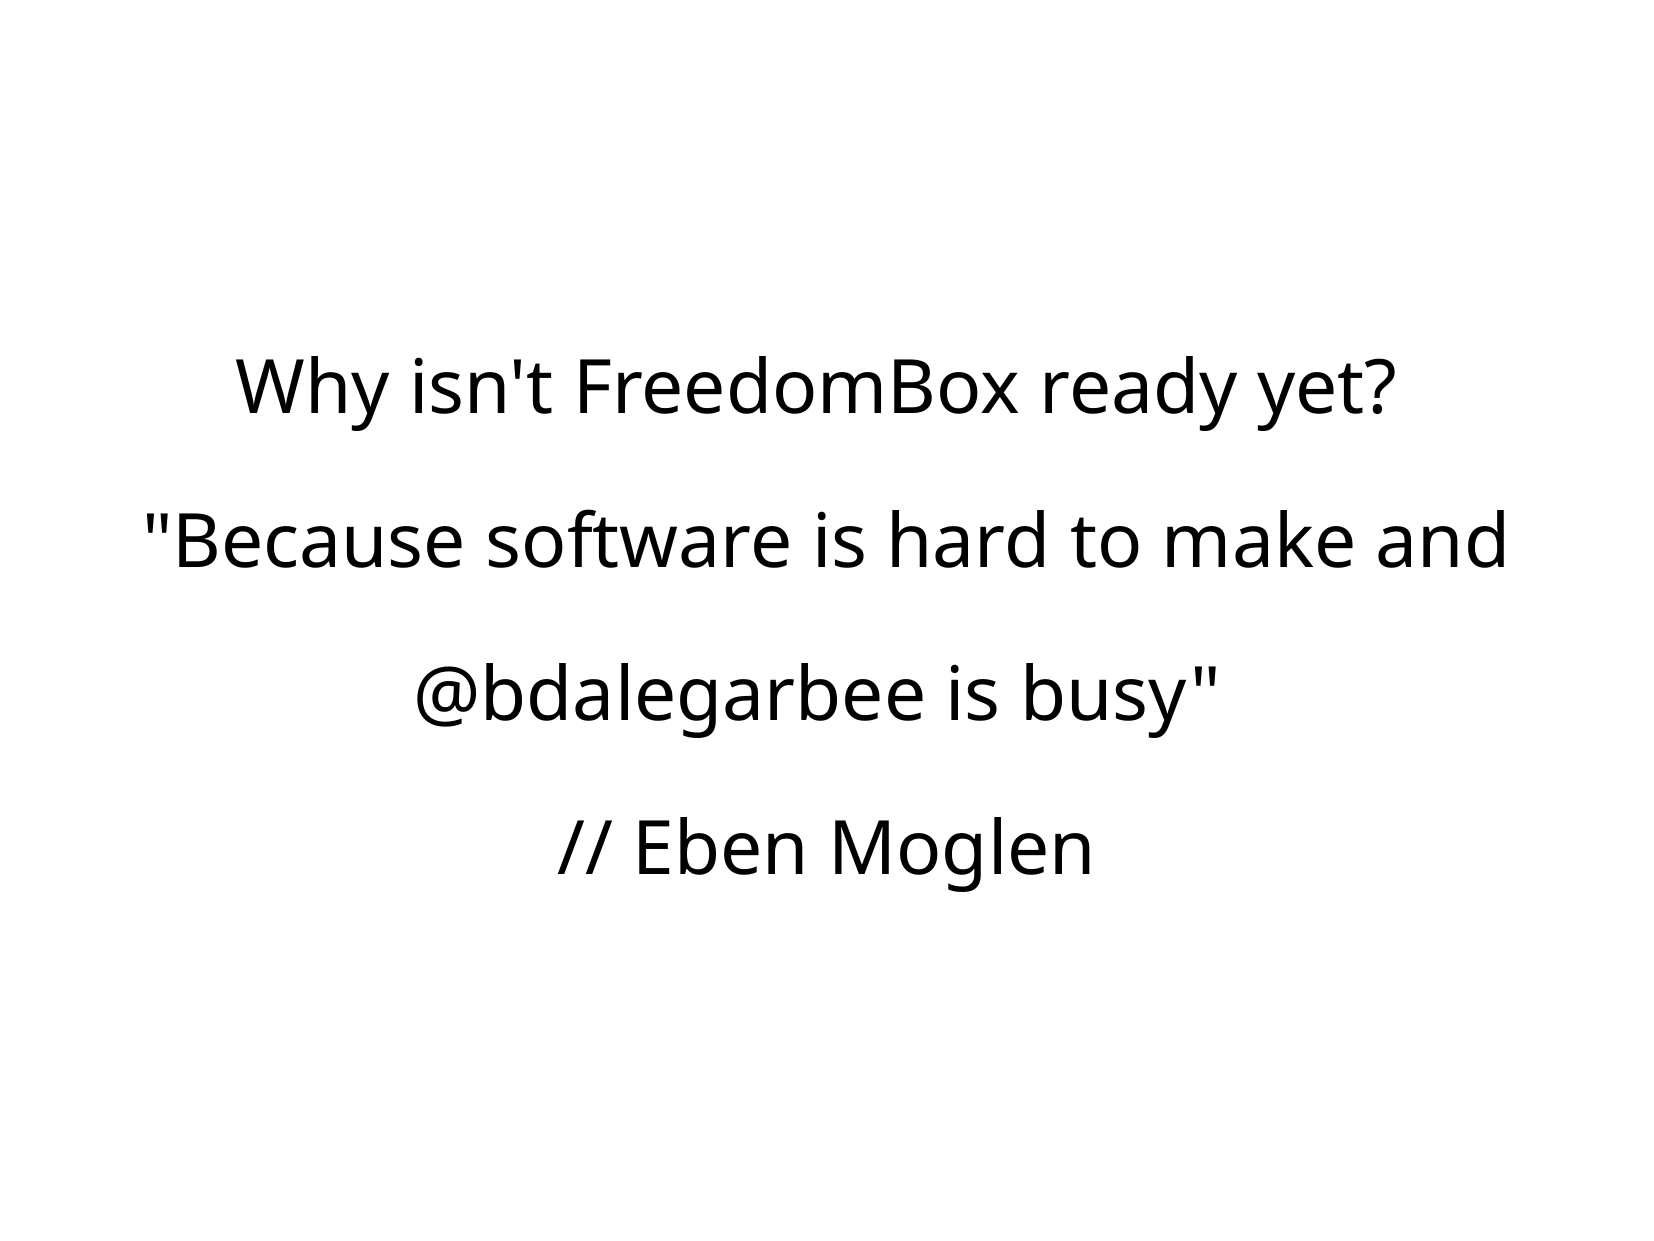

# Why isn't FreedomBox ready yet? "Because software is hard to make and @bdalegarbee is busy" // Eben Moglen